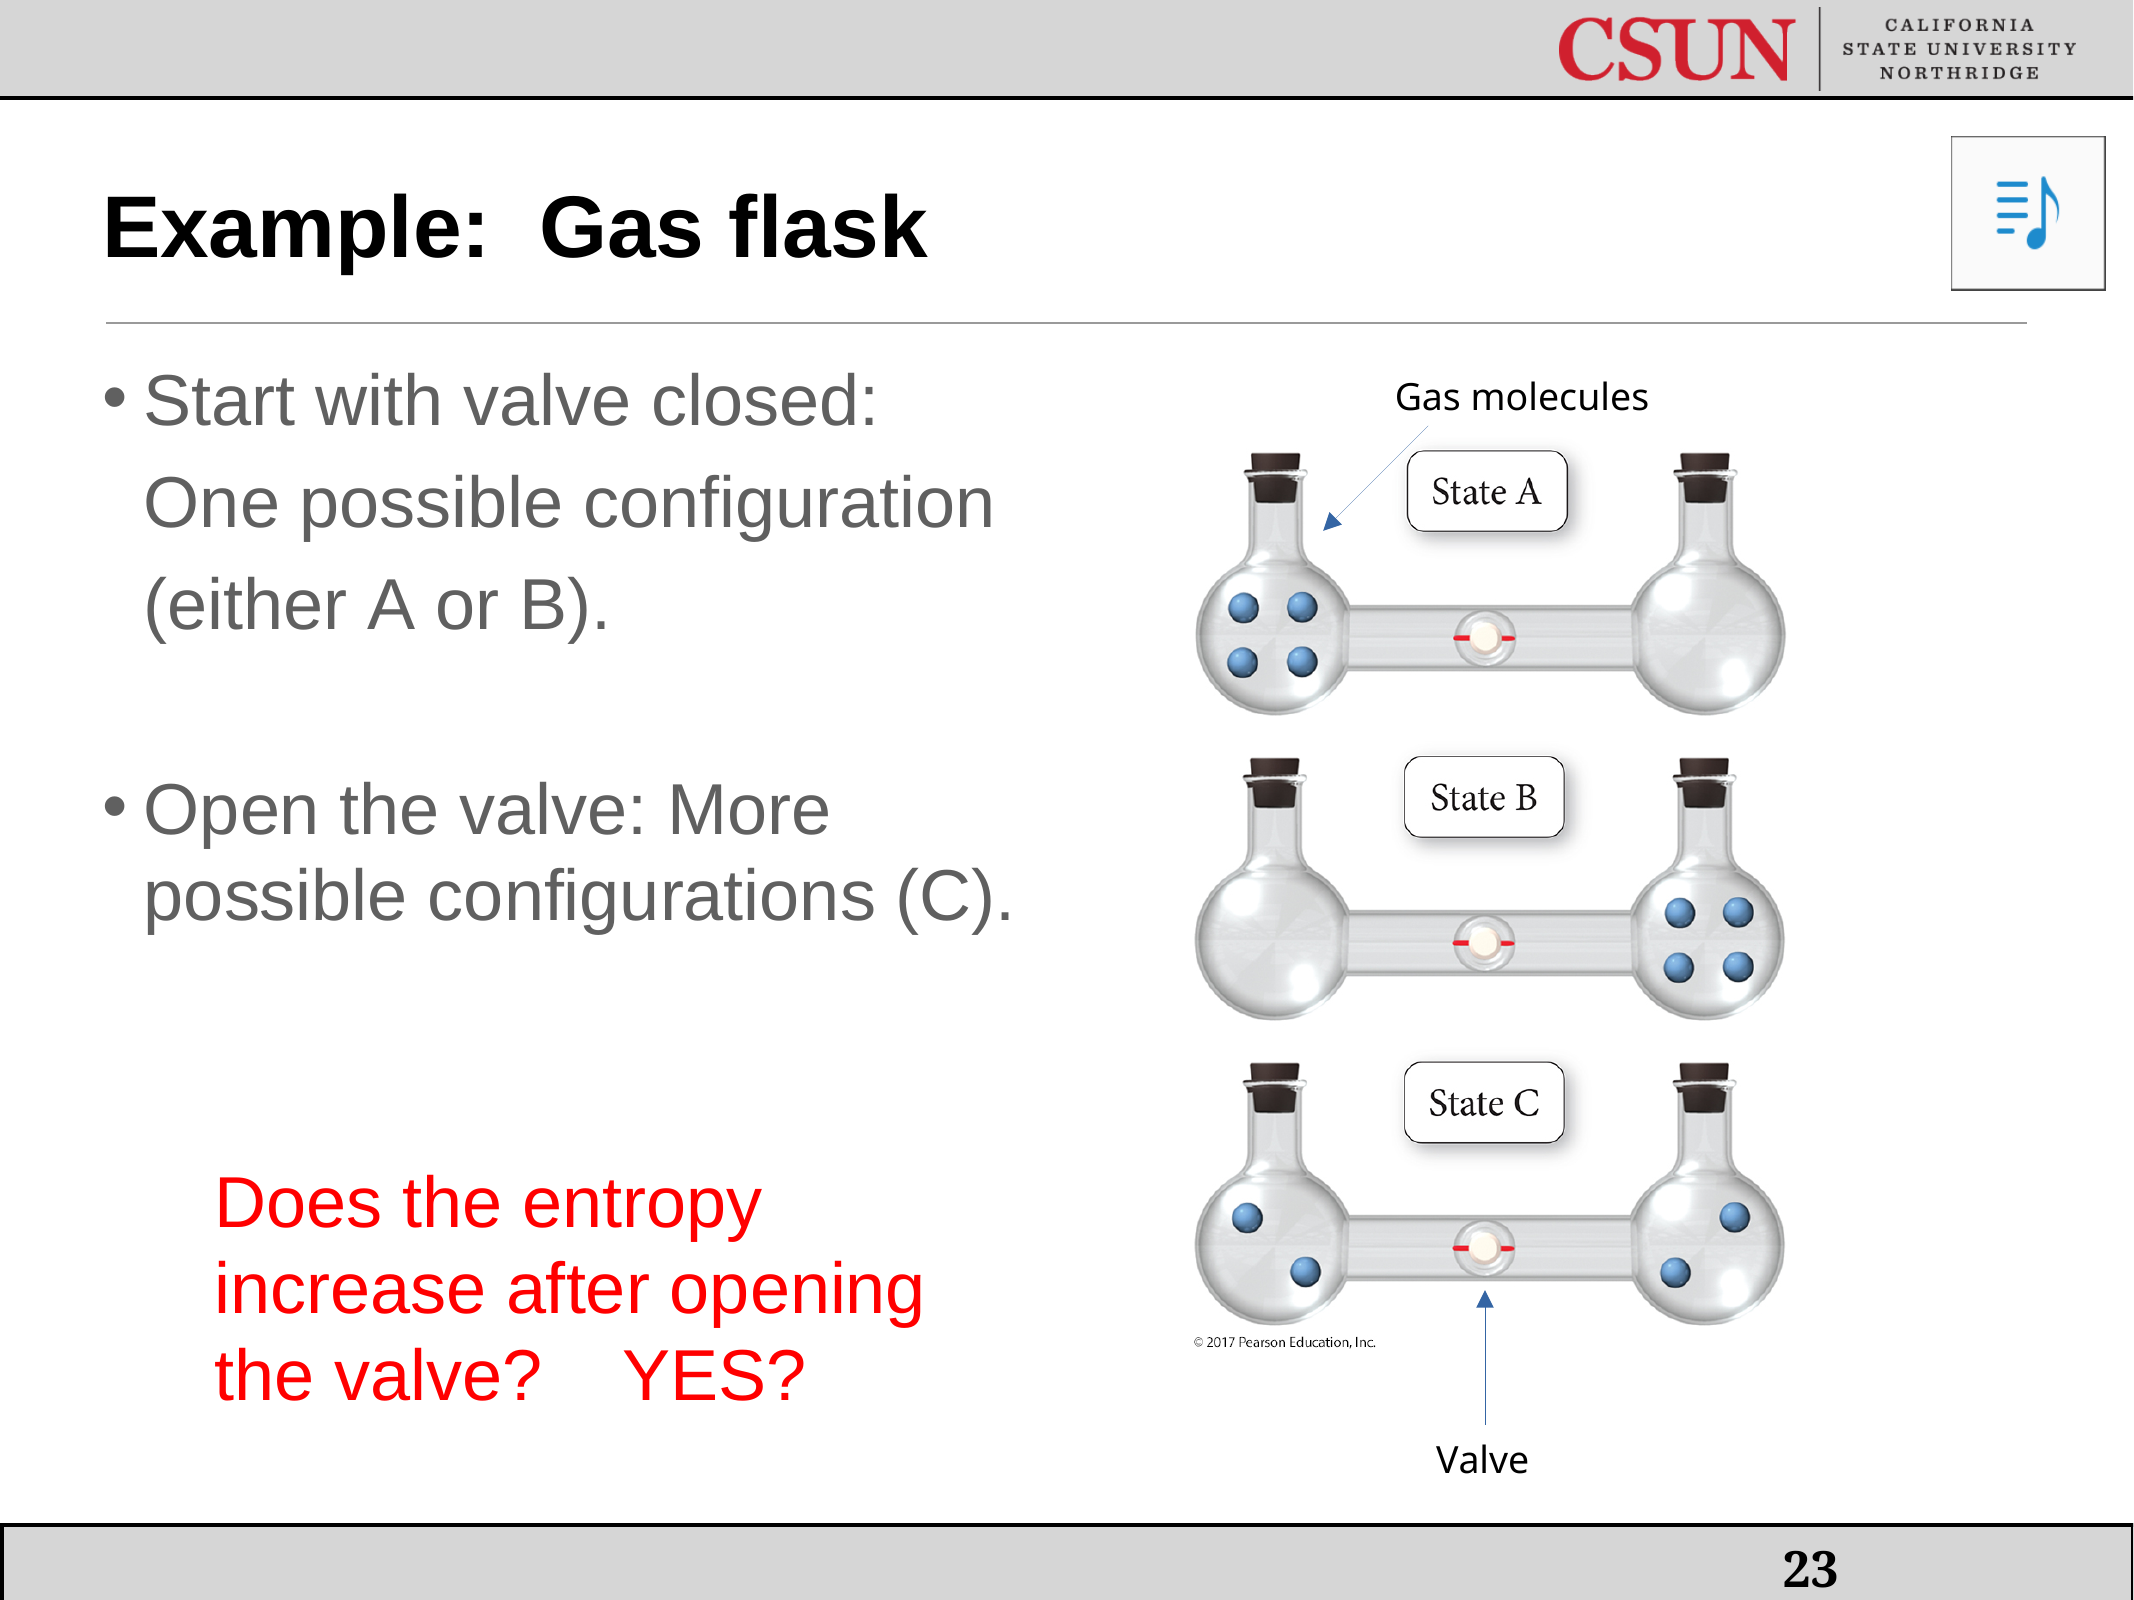

# Example: Gas flask
Start with valve closed:
One possible configuration
(either A or B).
Open the valve: More possible configurations (C).
Does the entropy increase after opening the valve? YES?
Gas molecules
Valve
23